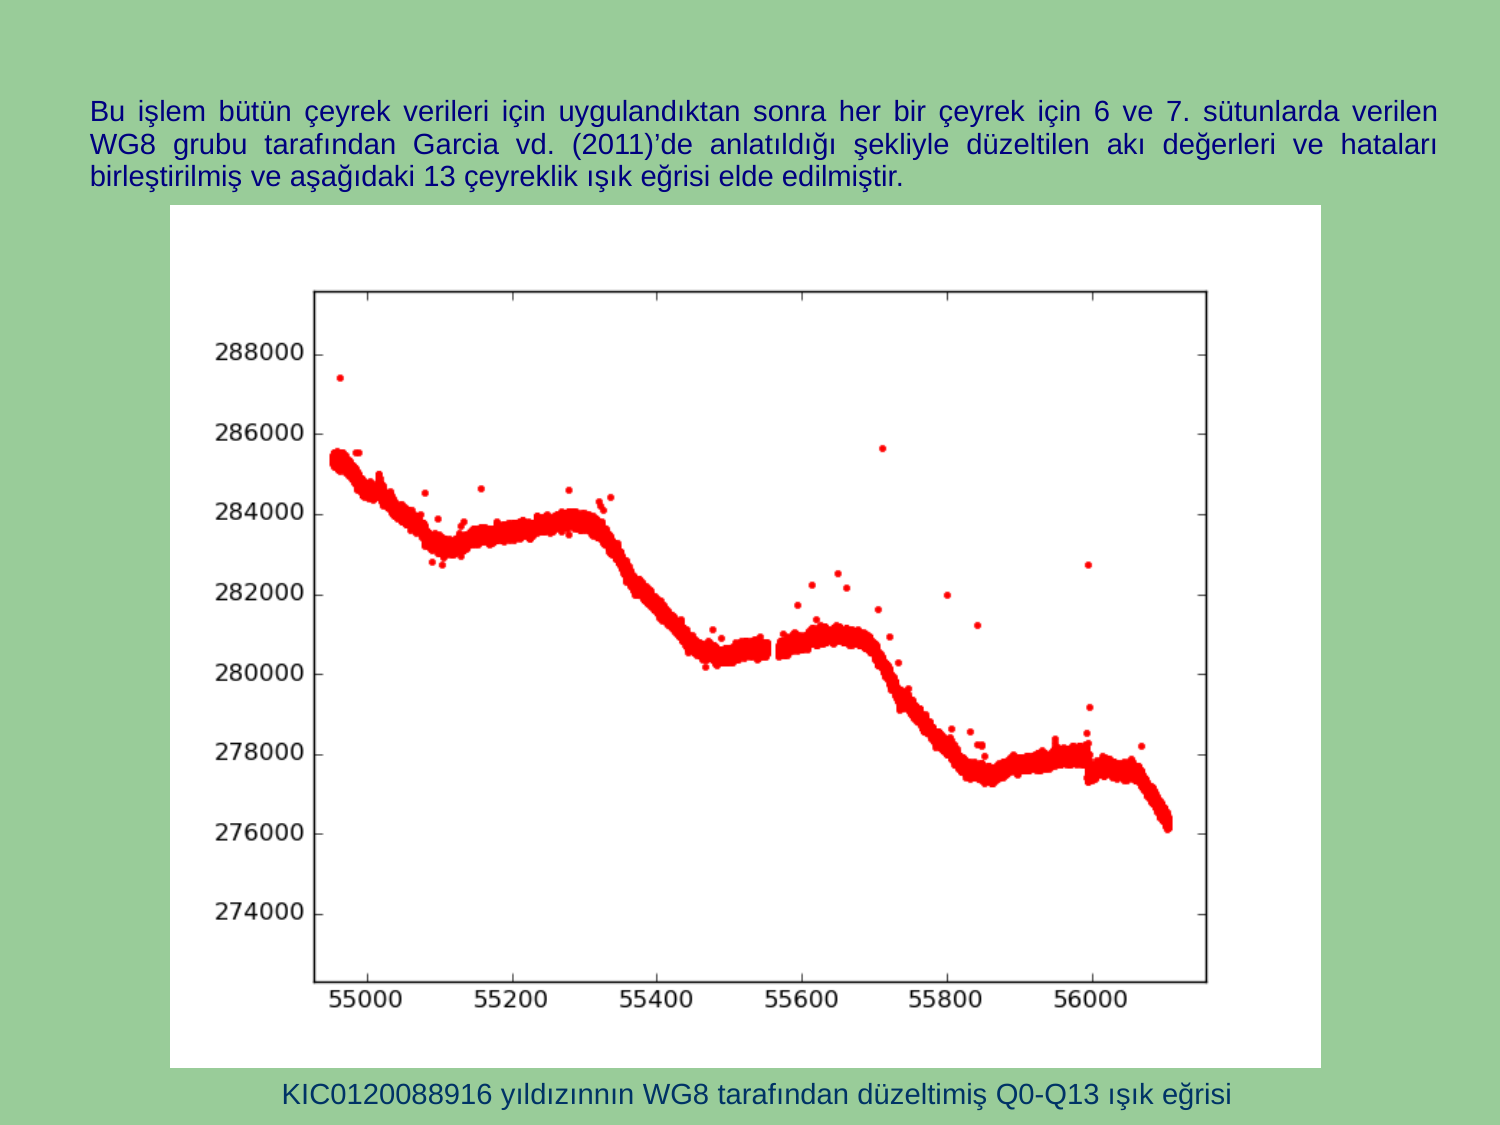

Bu işlem bütün çeyrek verileri için uygulandıktan sonra her bir çeyrek için 6 ve 7. sütunlarda verilen WG8 grubu tarafından Garcia vd. (2011)’de anlatıldığı şekliyle düzeltilen akı değerleri ve hataları birleştirilmiş ve aşağıdaki 13 çeyreklik ışık eğrisi elde edilmiştir.
KIC0120088916 yıldızınnın WG8 tarafından düzeltimiş Q0-Q13 ışık eğrisi